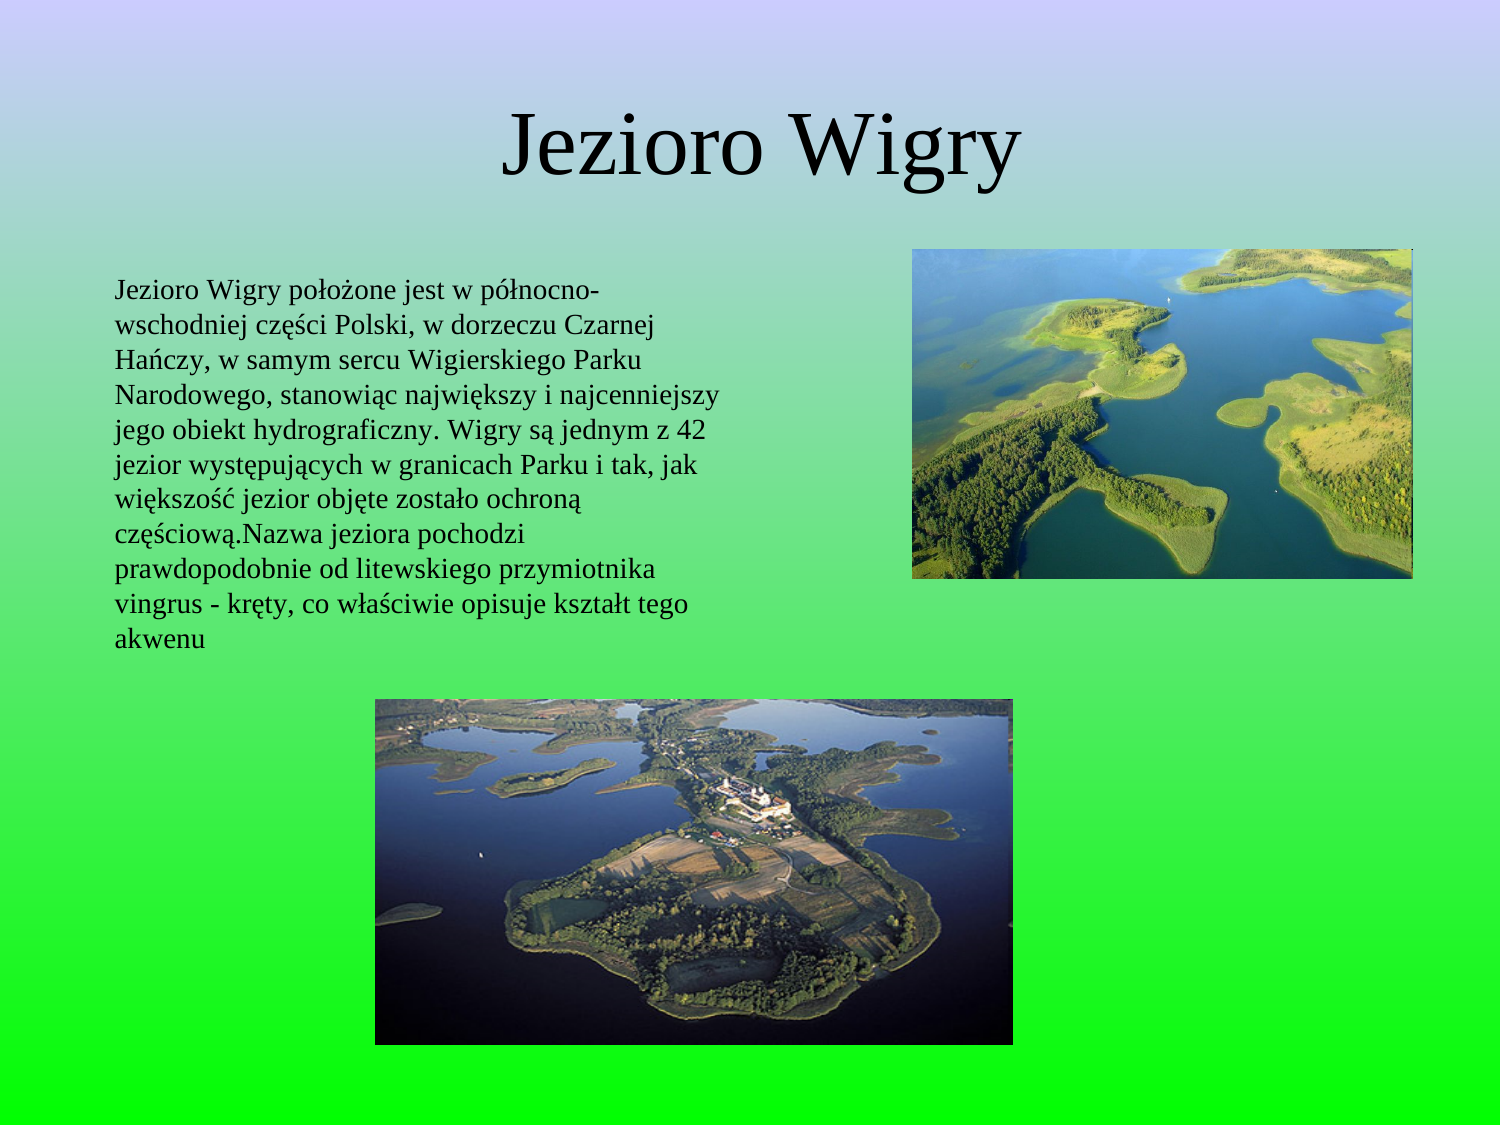

# Jezioro Wigry
Jezioro Wigry położone jest w północno-wschodniej części Polski, w dorzeczu Czarnej Hańczy, w samym sercu Wigierskiego Parku Narodowego, stanowiąc największy i najcenniejszy jego obiekt hydrograficzny. Wigry są jednym z 42 jezior występujących w granicach Parku i tak, jak większość jezior objęte zostało ochroną częściową.Nazwa jeziora pochodzi prawdopodobnie od litewskiego przymiotnika vingrus - kręty, co właściwie opisuje kształt tego akwenu